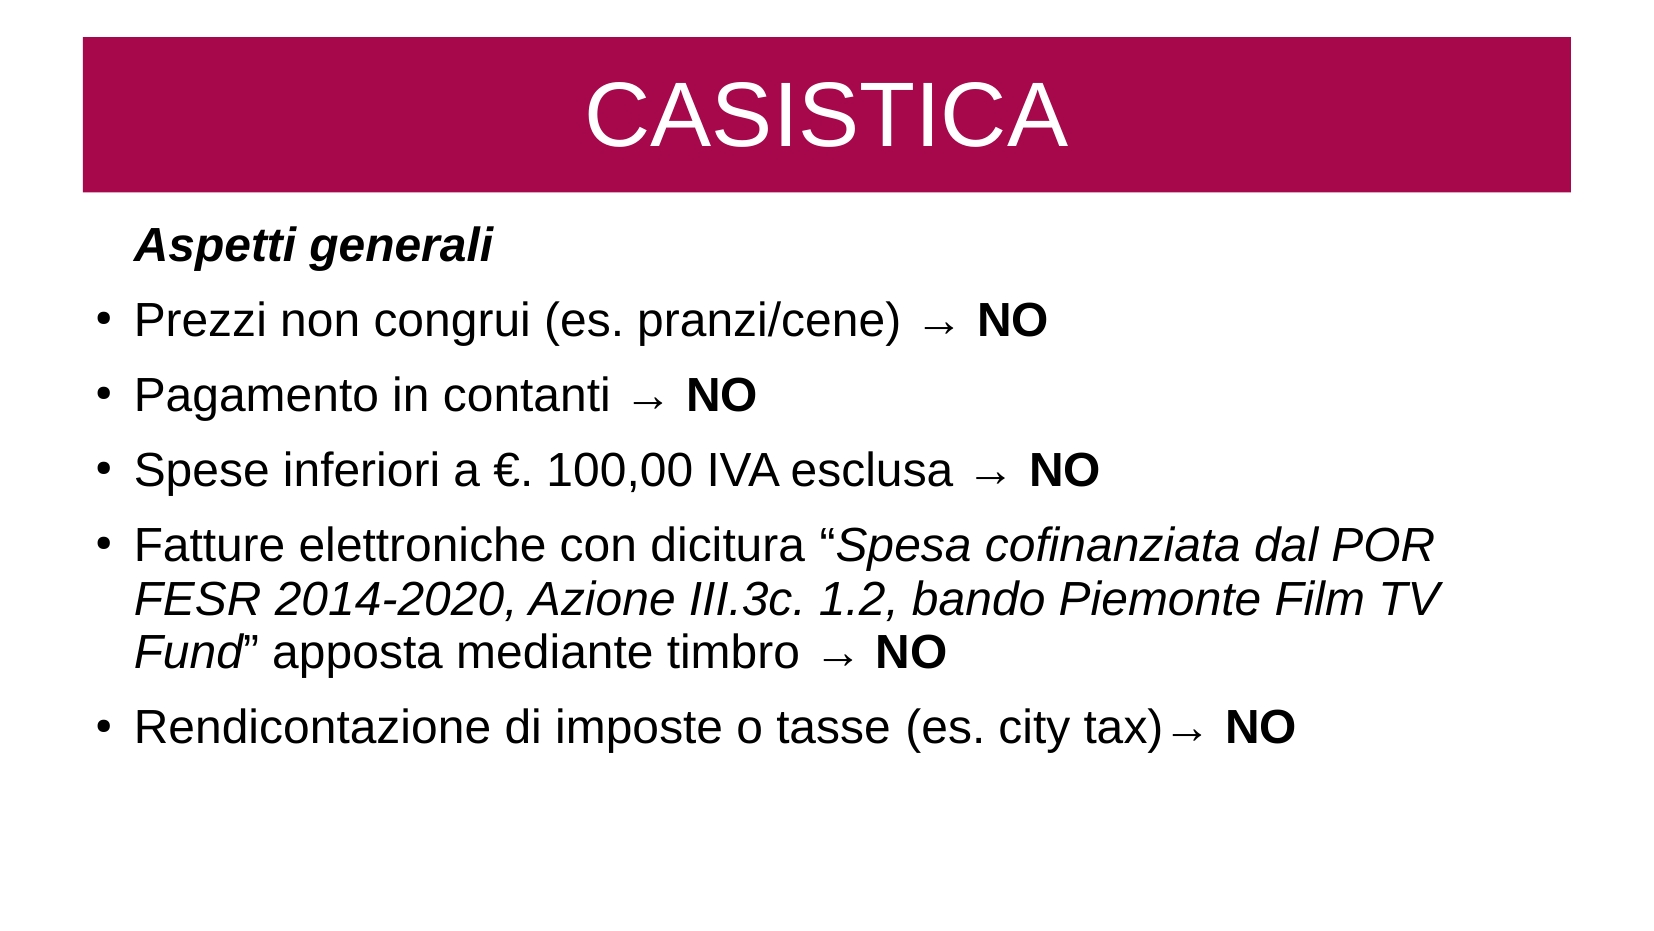

#
CASISTICA
Aspetti generali
Prezzi non congrui (es. pranzi/cene) → NO
Pagamento in contanti → NO
Spese inferiori a €. 100,00 IVA esclusa → NO
Fatture elettroniche con dicitura “Spesa cofinanziata dal POR FESR 2014-2020, Azione III.3c. 1.2, bando Piemonte Film TV Fund” apposta mediante timbro → NO
Rendicontazione di imposte o tasse (es. city tax)→ NO